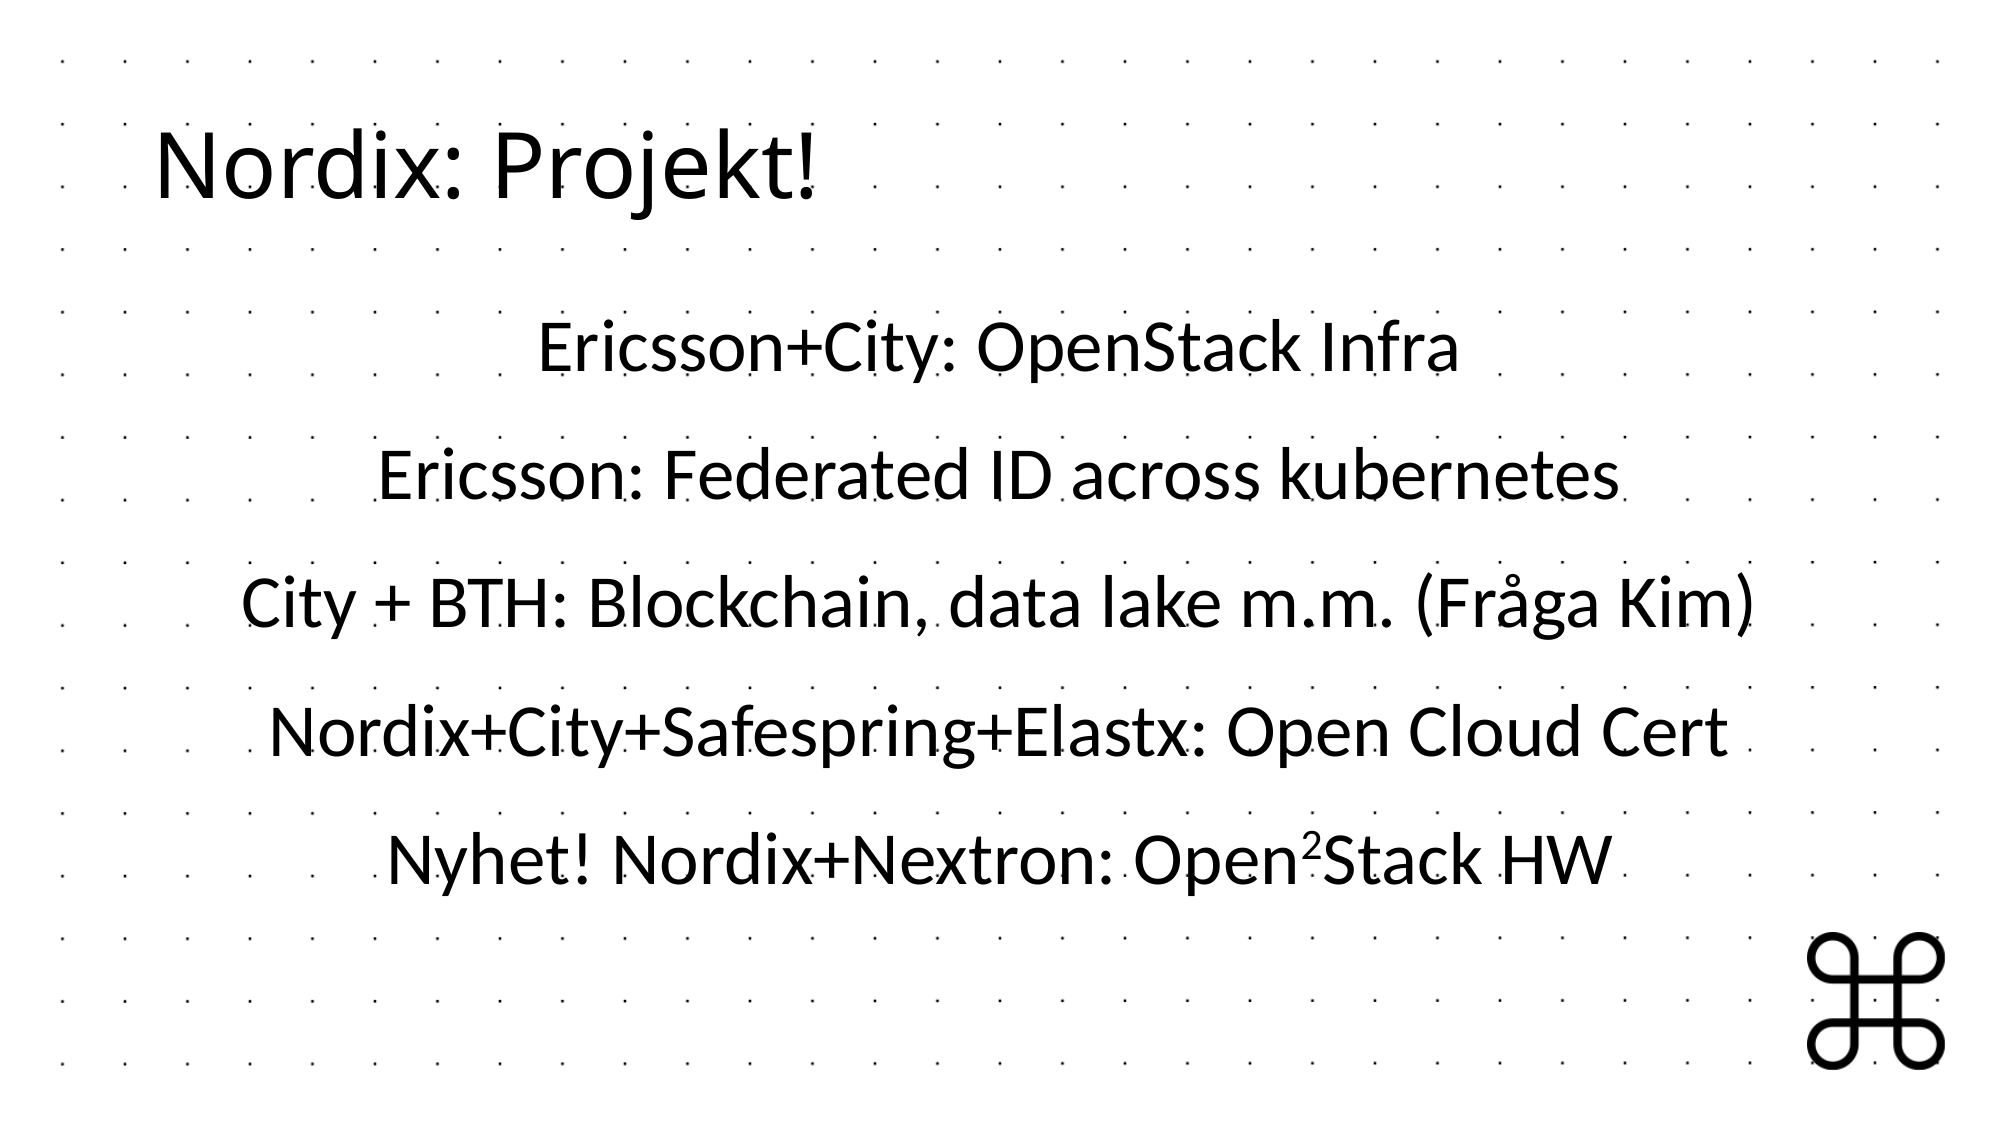

Nordix: Projekt!
Ericsson+City: OpenStack Infra
Ericsson: Federated ID across kubernetes
City + BTH: Blockchain, data lake m.m. (Fråga Kim)
Nordix+City+Safespring+Elastx: Open Cloud Cert
Nyhet! Nordix+Nextron: Open2Stack HW